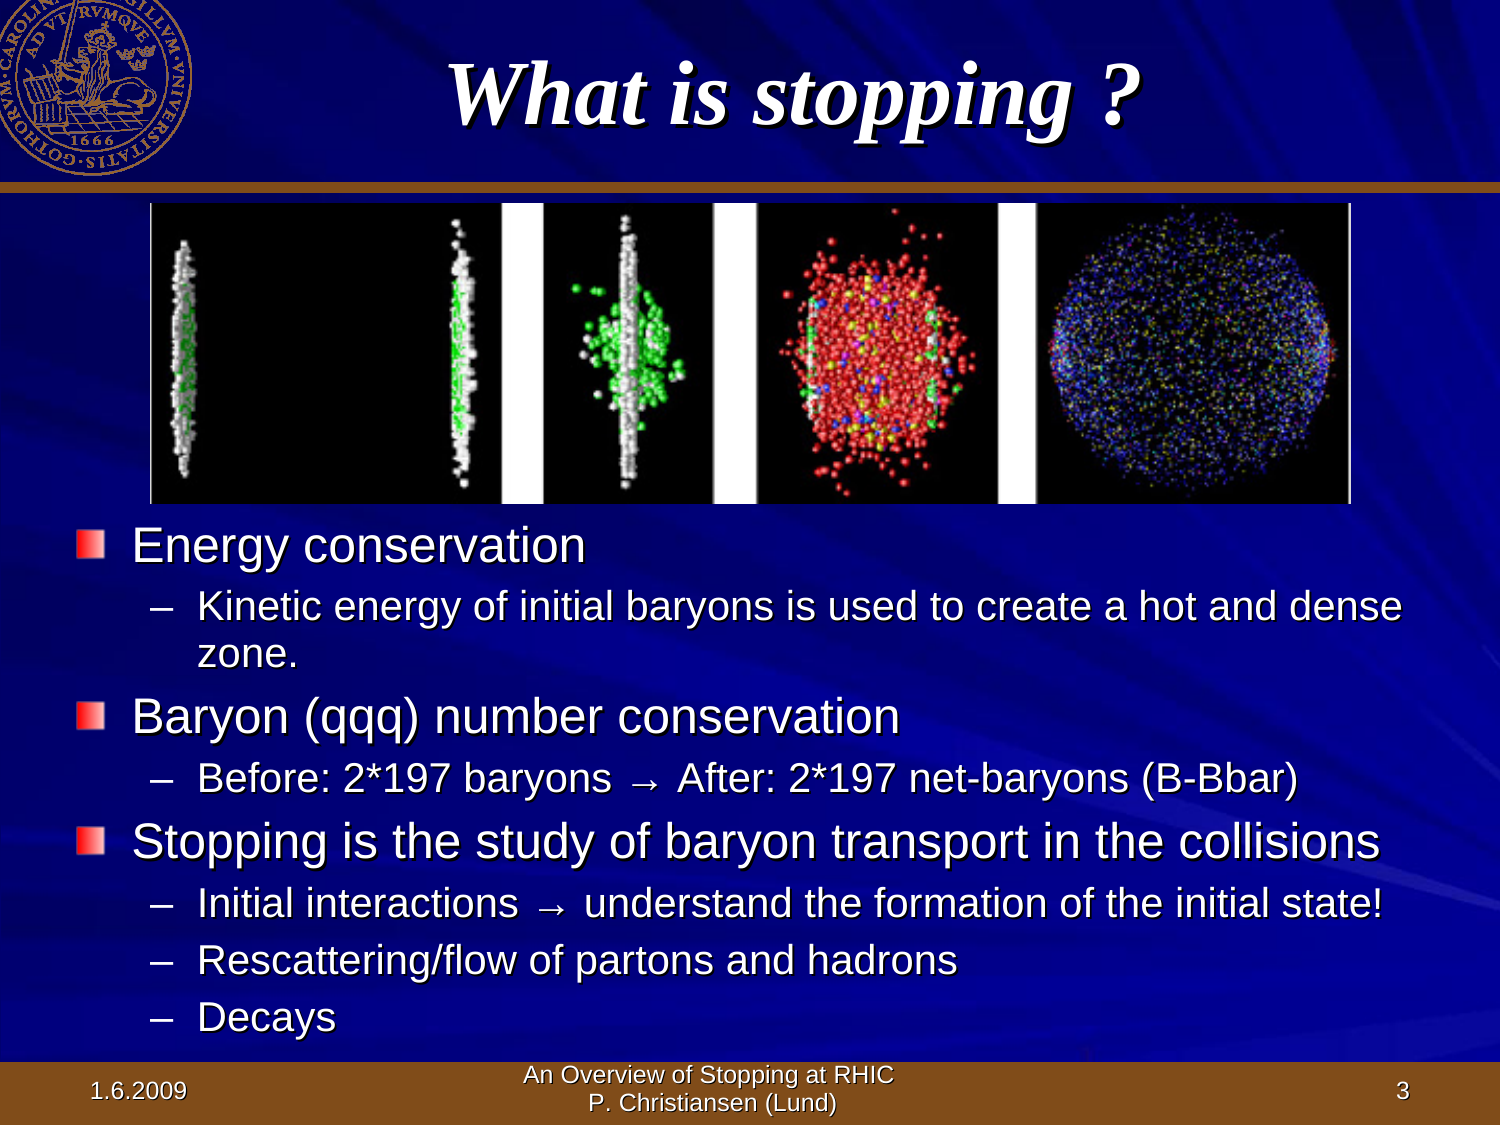

# What is stopping ?
Energy conservation
Kinetic energy of initial baryons is used to create a hot and dense zone.
Baryon (qqq) number conservation
Before: 2*197 baryons → After: 2*197 net-baryons (B-Bbar)
Stopping is the study of baryon transport in the collisions
Initial interactions → understand the formation of the initial state!
Rescattering/flow of partons and hadrons
Decays
3